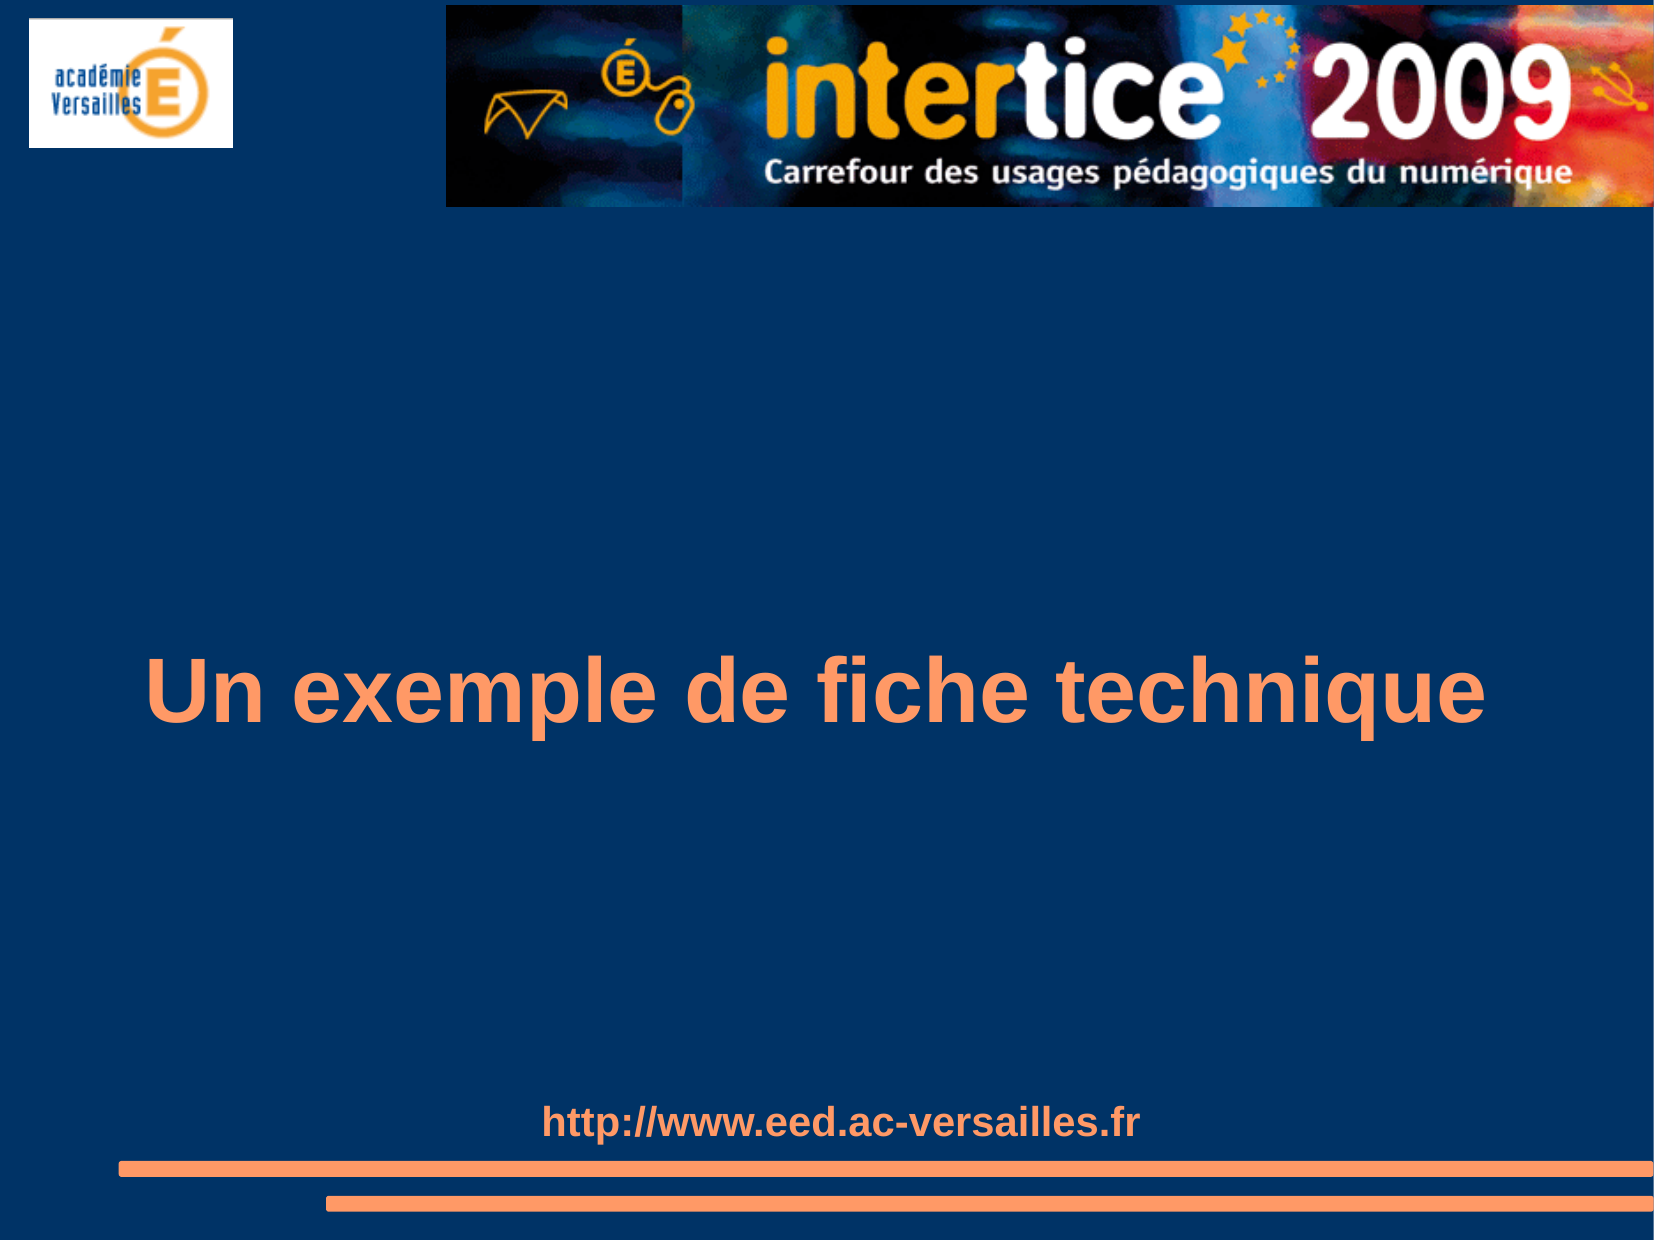

# Un exemple de fiche technique
http://www.eed.ac-versailles.fr